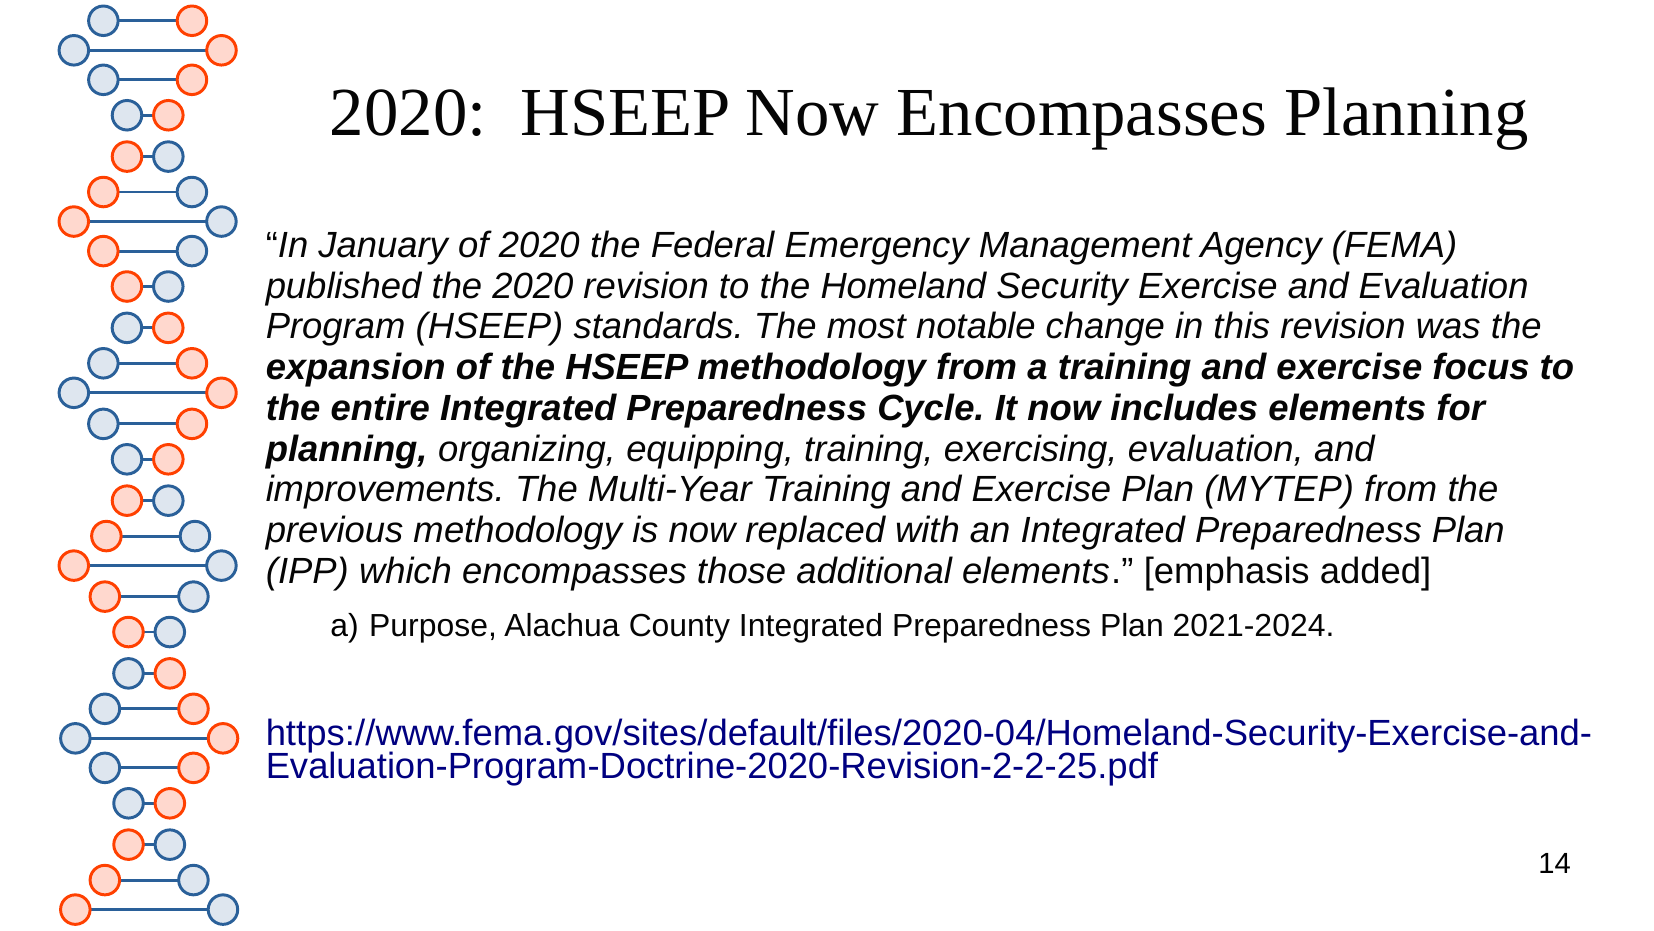

# 2020: HSEEP Now Encompasses Planning
“In January of 2020 the Federal Emergency Management Agency (FEMA) published the 2020 revision to the Homeland Security Exercise and Evaluation Program (HSEEP) standards. The most notable change in this revision was the expansion of the HSEEP methodology from a training and exercise focus to the entire Integrated Preparedness Cycle. It now includes elements for planning, organizing, equipping, training, exercising, evaluation, and improvements. The Multi‐Year Training and Exercise Plan (MYTEP) from the previous methodology is now replaced with an Integrated Preparedness Plan (IPP) which encompasses those additional elements.” [emphasis added]
Purpose, Alachua County Integrated Preparedness Plan 2021-2024.
https://www.fema.gov/sites/default/files/2020-04/Homeland-Security-Exercise-and-Evaluation-Program-Doctrine-2020-Revision-2-2-25.pdf
14